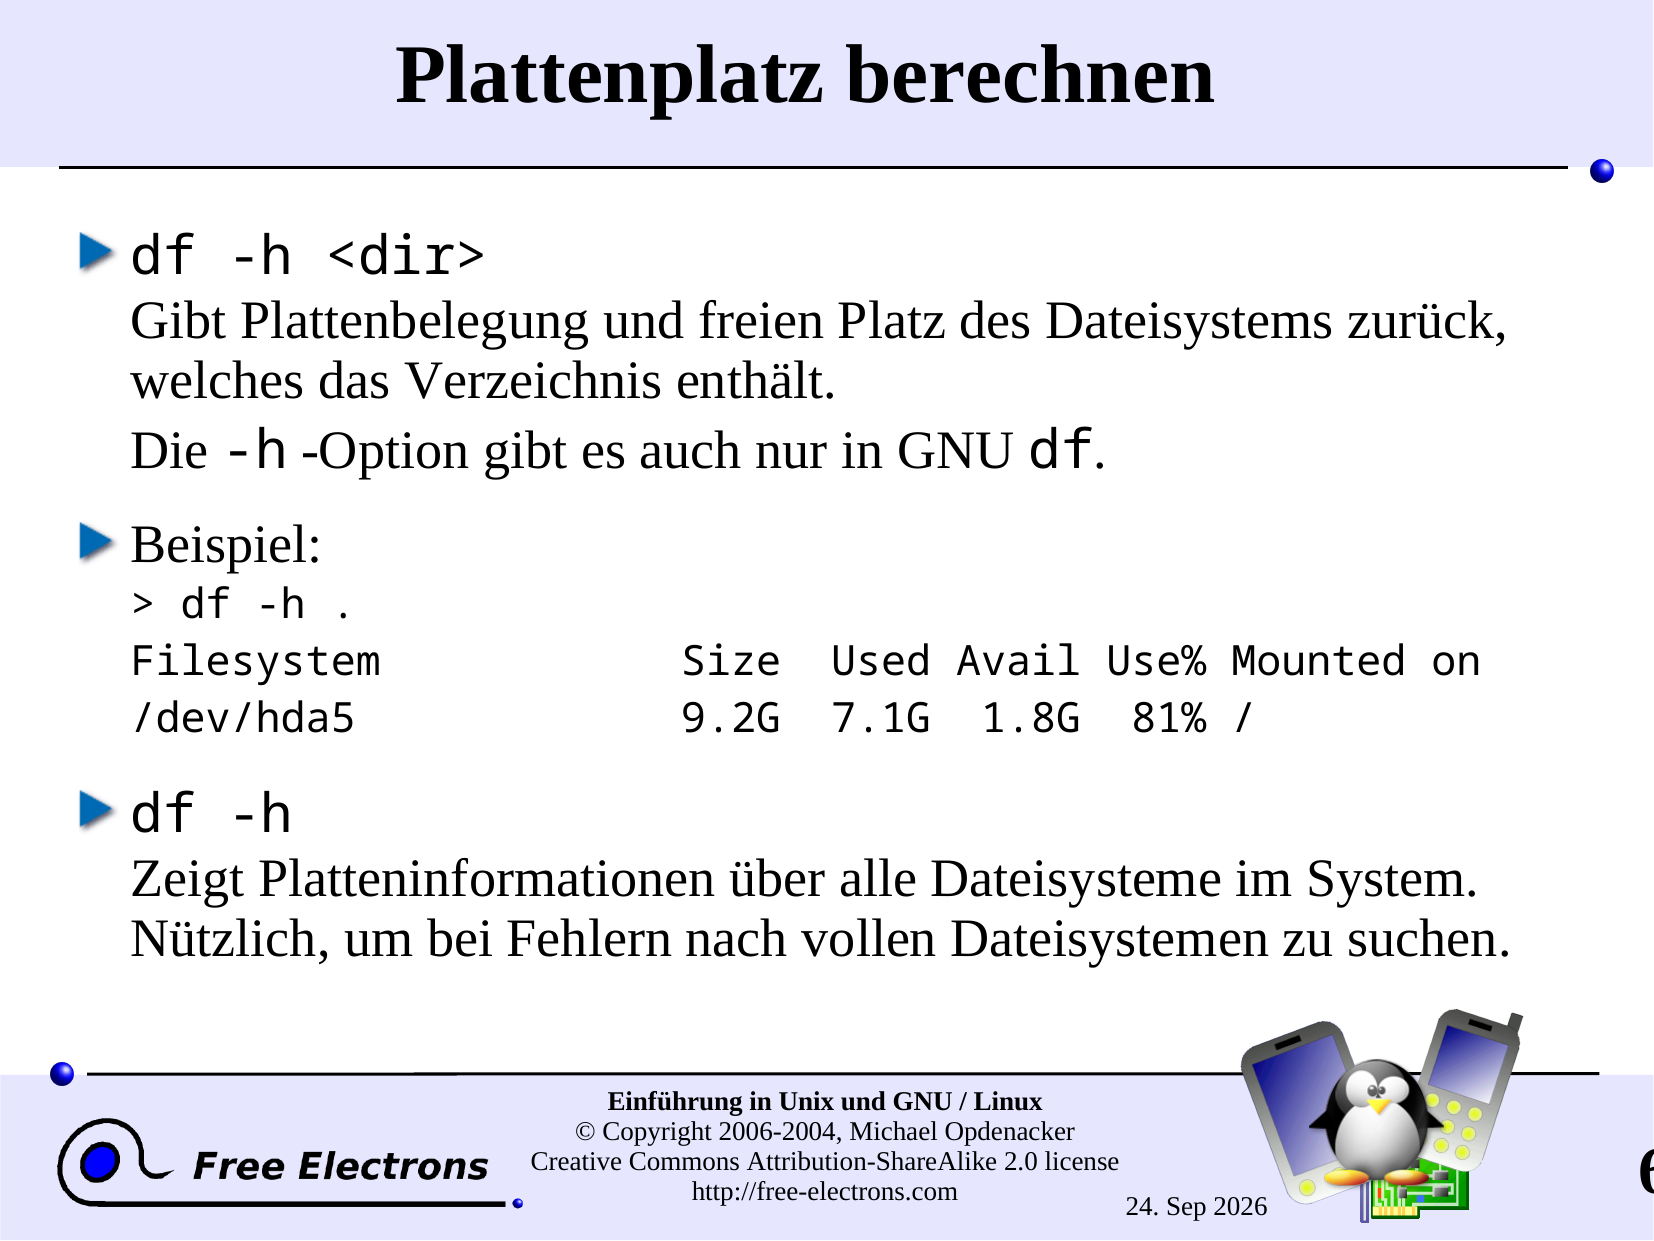

# Plattenplatz berechnen
df -h <dir>
Gibt Plattenbelegung und freien Platz des Dateisystems zurück, welches das Verzeichnis enthält.
Die -h -Option gibt es auch nur in GNU df.
Beispiel:
> df -h .
Filesystem Size Used Avail Use% Mounted on
/dev/hda5 9.2G 7.1G 1.8G 81% /
df -h
Zeigt Platteninformationen über alle Dateisysteme im System. Nützlich, um bei Fehlern nach vollen Dateisystemen zu suchen.